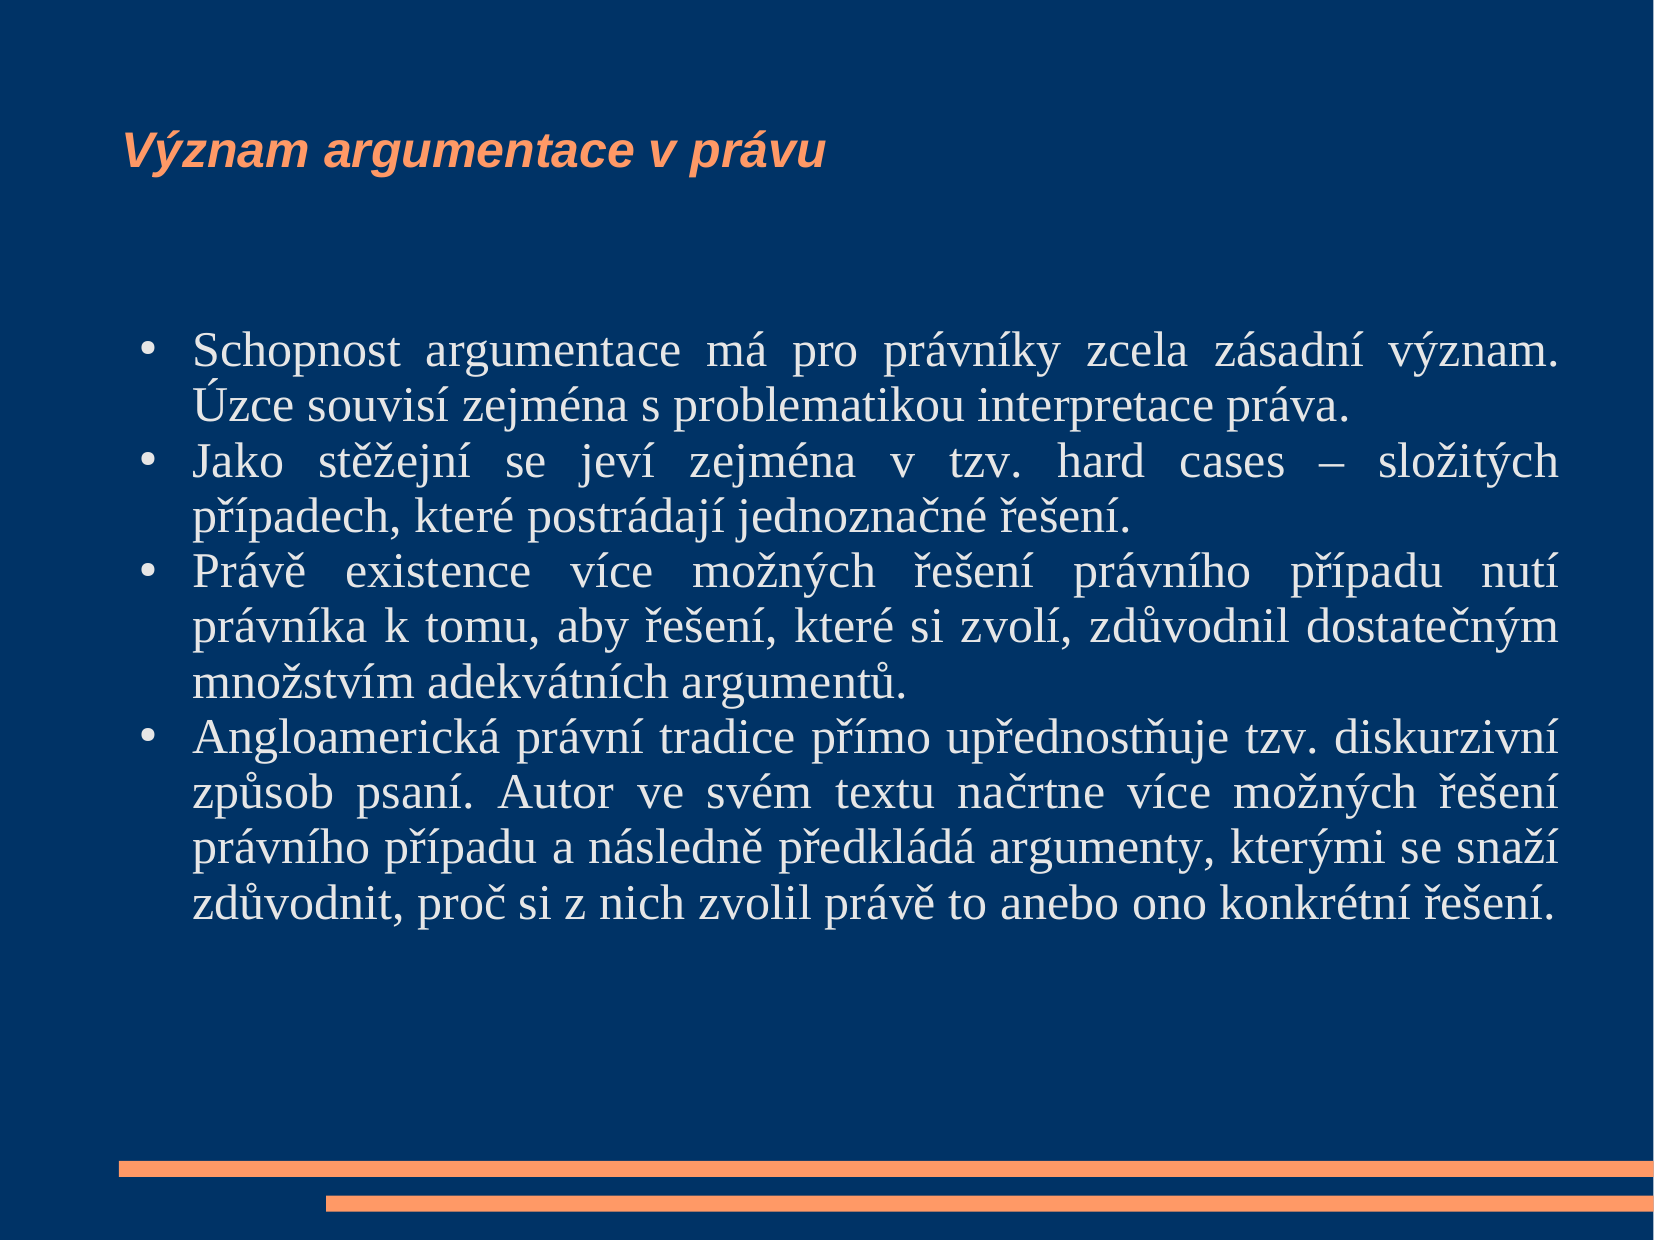

# Význam argumentace v právu
Schopnost argumentace má pro právníky zcela zásadní význam. Úzce souvisí zejména s problematikou interpretace práva.
Jako stěžejní se jeví zejména v tzv. hard cases – složitých případech, které postrádají jednoznačné řešení.
Právě existence více možných řešení právního případu nutí právníka k tomu, aby řešení, které si zvolí, zdůvodnil dostatečným množstvím adekvátních argumentů.
Angloamerická právní tradice přímo upřednostňuje tzv. diskurzivní způsob psaní. Autor ve svém textu načrtne více možných řešení právního případu a následně předkládá argumenty, kterými se snaží zdůvodnit, proč si z nich zvolil právě to anebo ono konkrétní řešení.